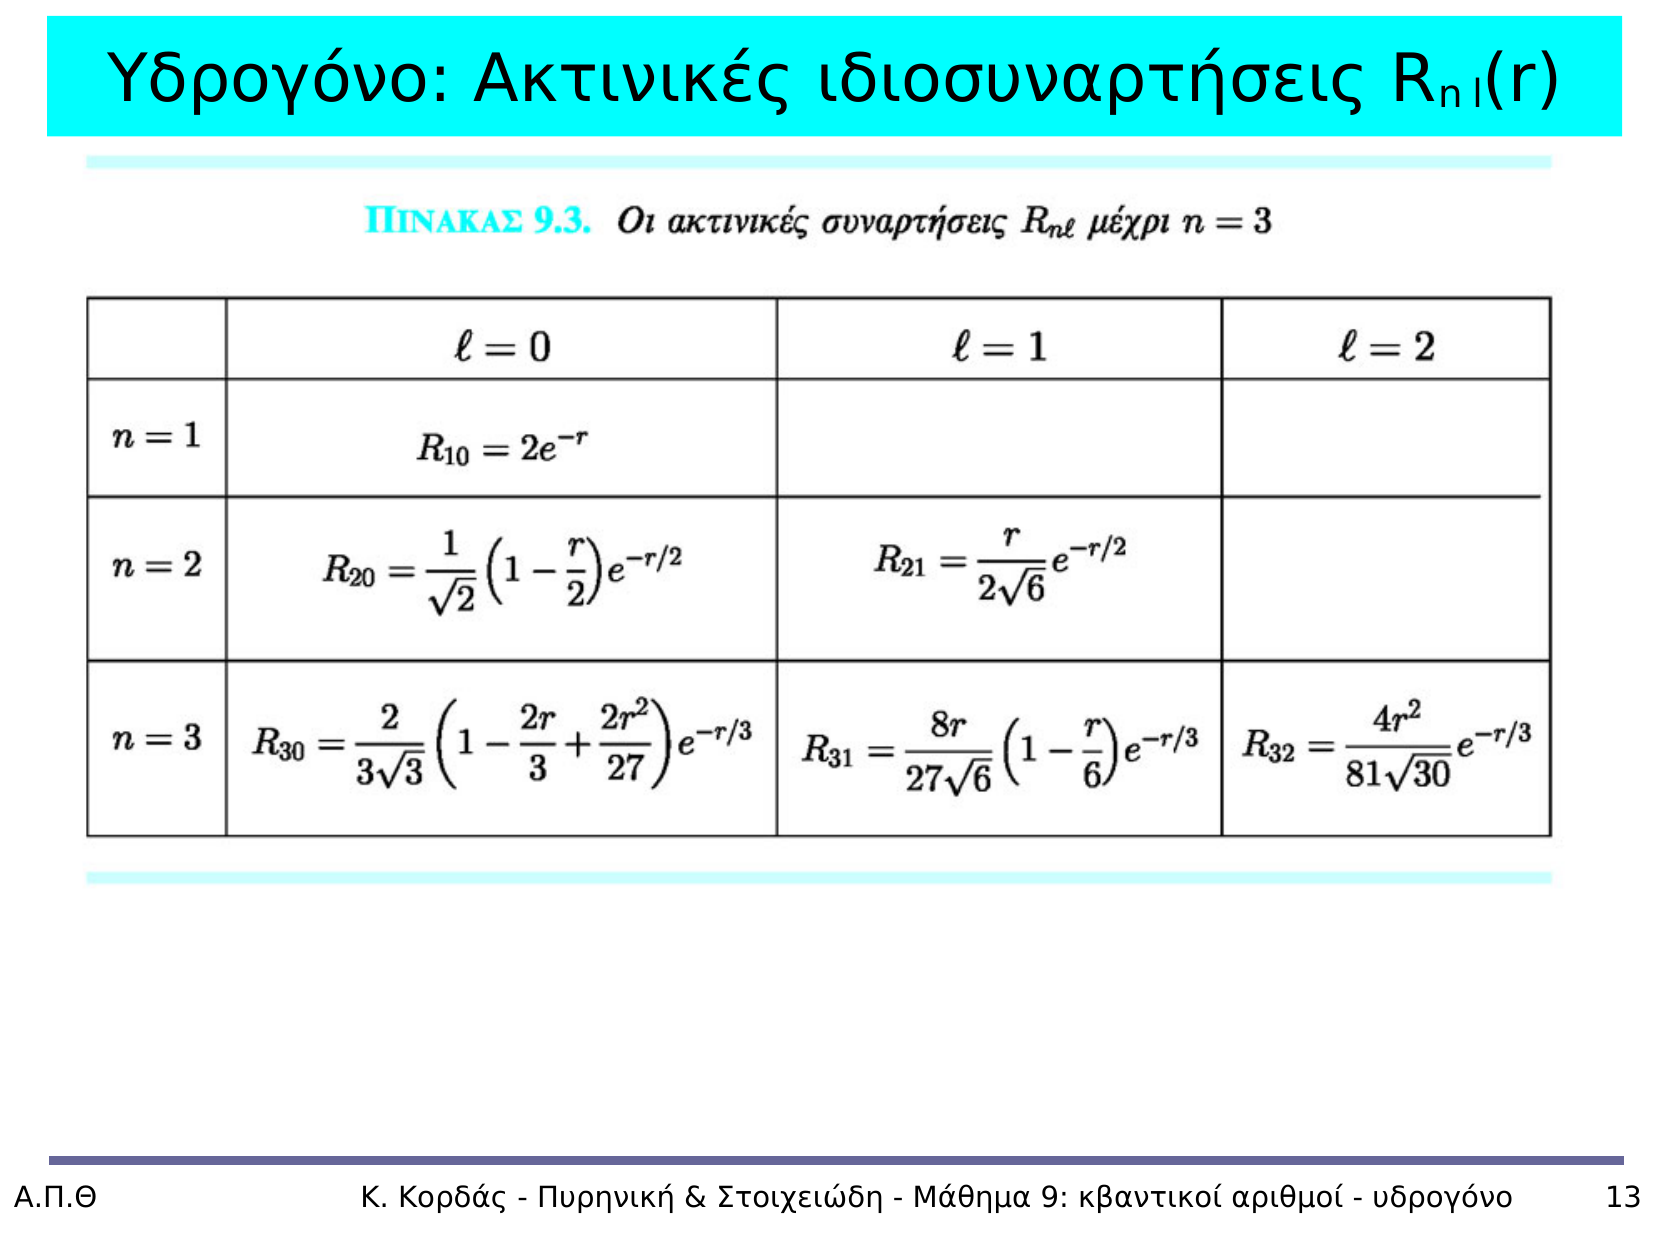

# Υδρογόνο: Ακτινικές ιδιοσυναρτήσεις Rn l(r)
Α.Π.Θ
Κ. Κορδάς - Πυρηνική & Στοιχειώδη - Μάθημα 9: κβαντικοί αριθμοί - υδρογόνο
13